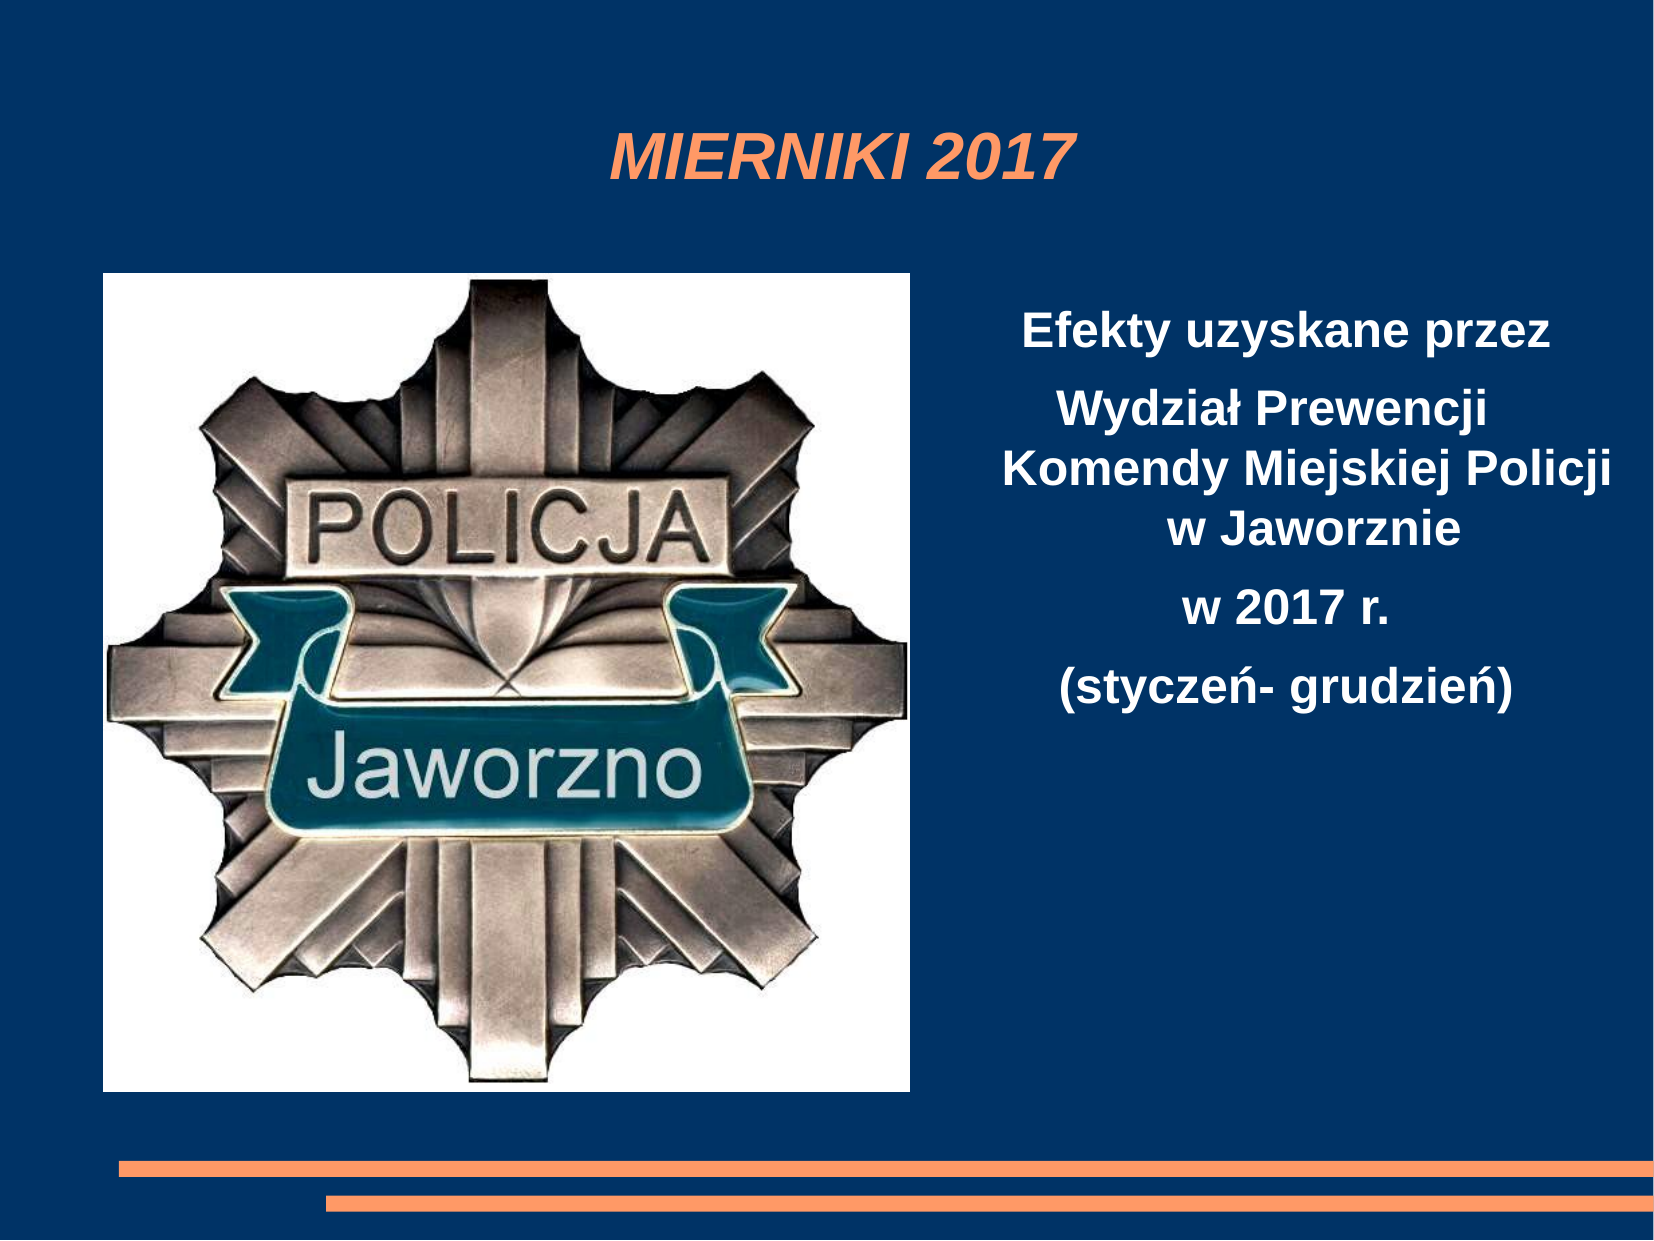

# MIERNIKI 2017
Efekty uzyskane przez
Wydział Prewencji
Komendy Miejskiej Policji
w Jaworznie
w 2017 r.
(styczeń- grudzień)